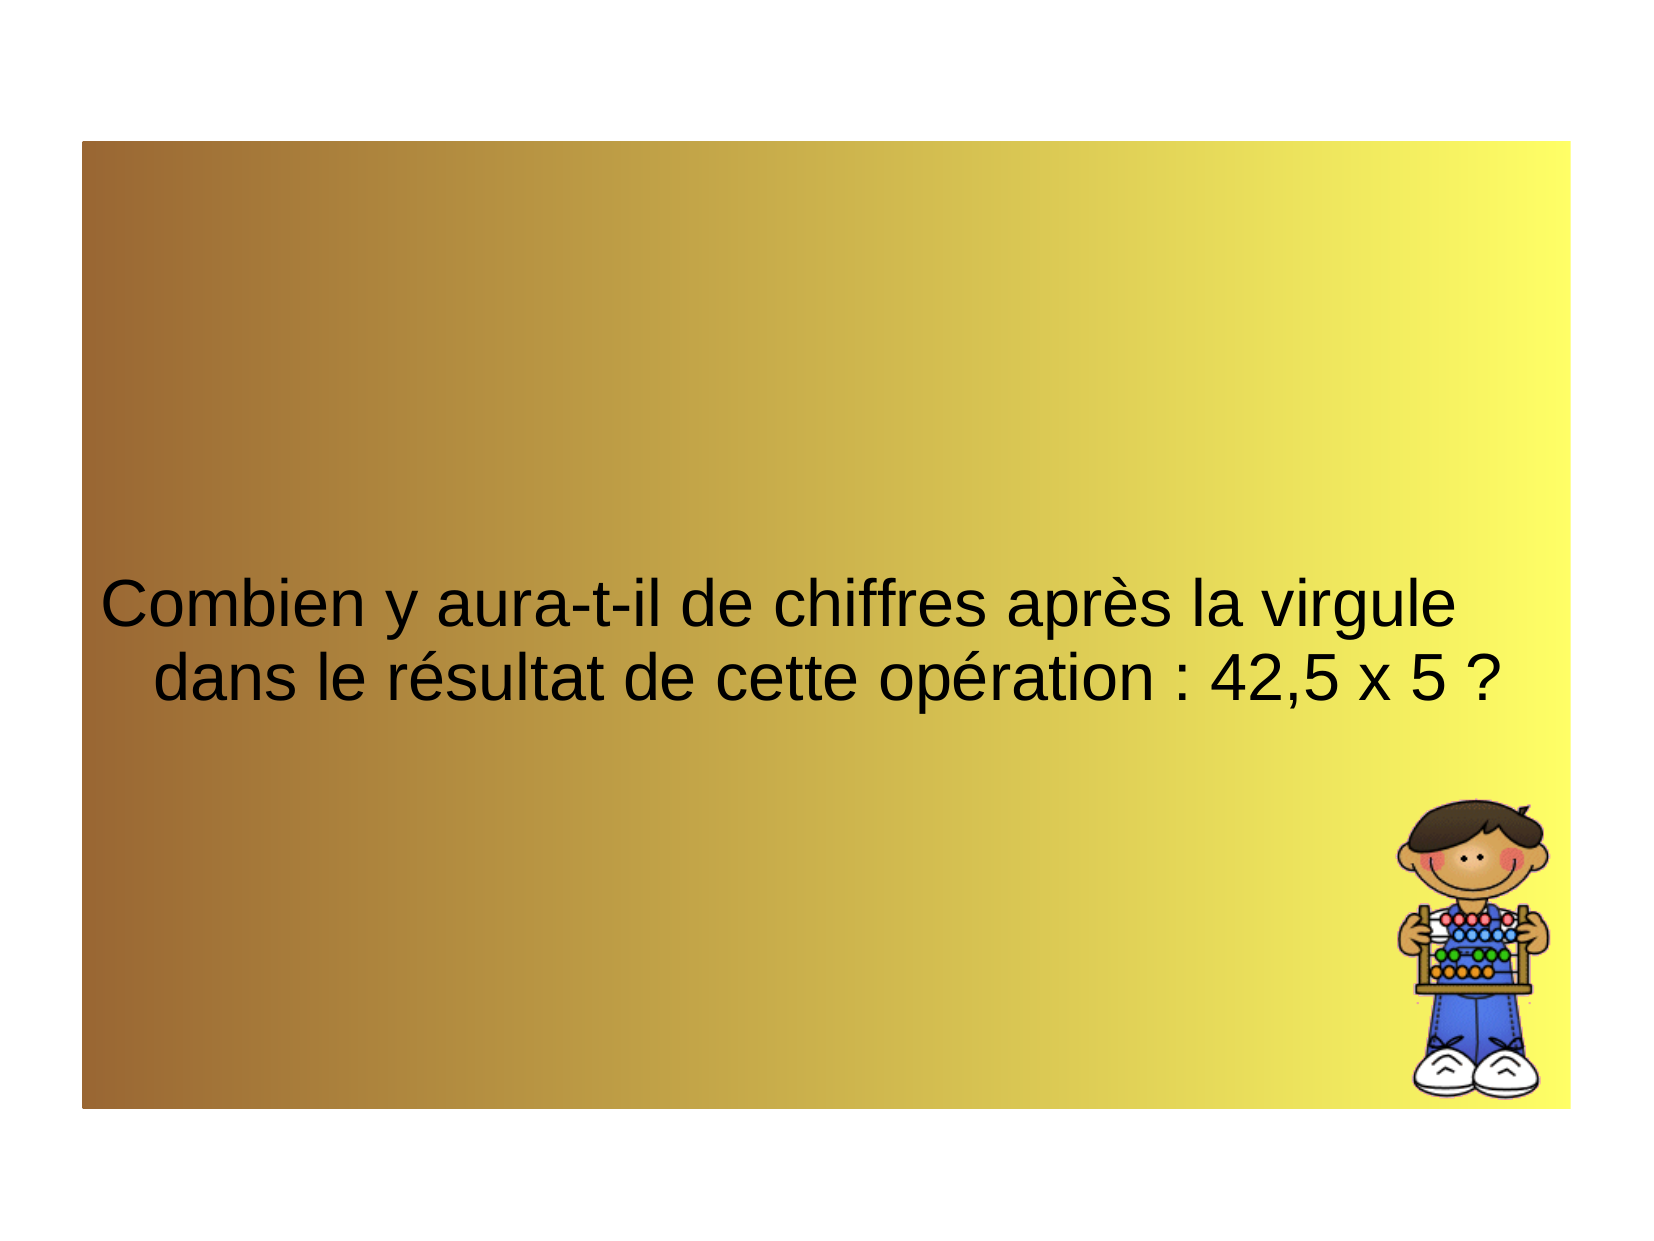

# Combien y aura-t-il de chiffres après la virgule dans le résultat de cette opération : 42,5 x 5 ?